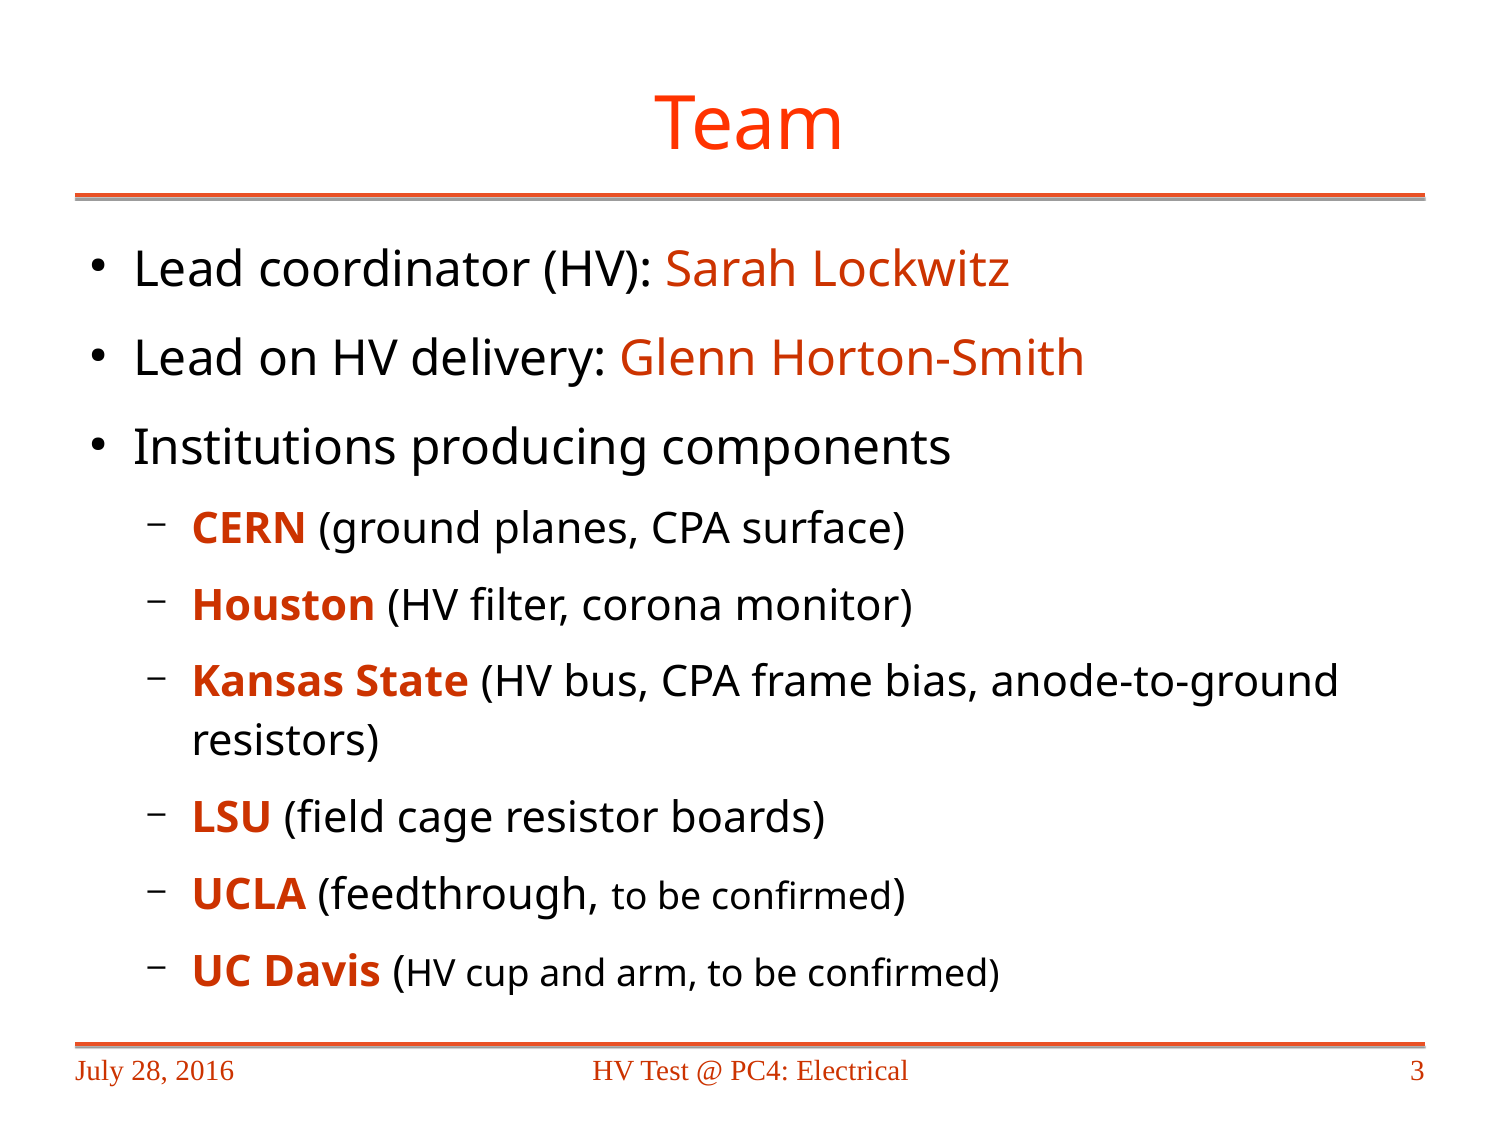

# Team
Lead coordinator (HV): Sarah Lockwitz
Lead on HV delivery: Glenn Horton-Smith
Institutions producing components
CERN (ground planes, CPA surface)
Houston (HV filter, corona monitor)
Kansas State (HV bus, CPA frame bias, anode-to-ground resistors)
LSU (field cage resistor boards)
UCLA (feedthrough, to be confirmed)
UC Davis (HV cup and arm, to be confirmed)
July 28, 2016
HV Test @ PC4: Electrical
3